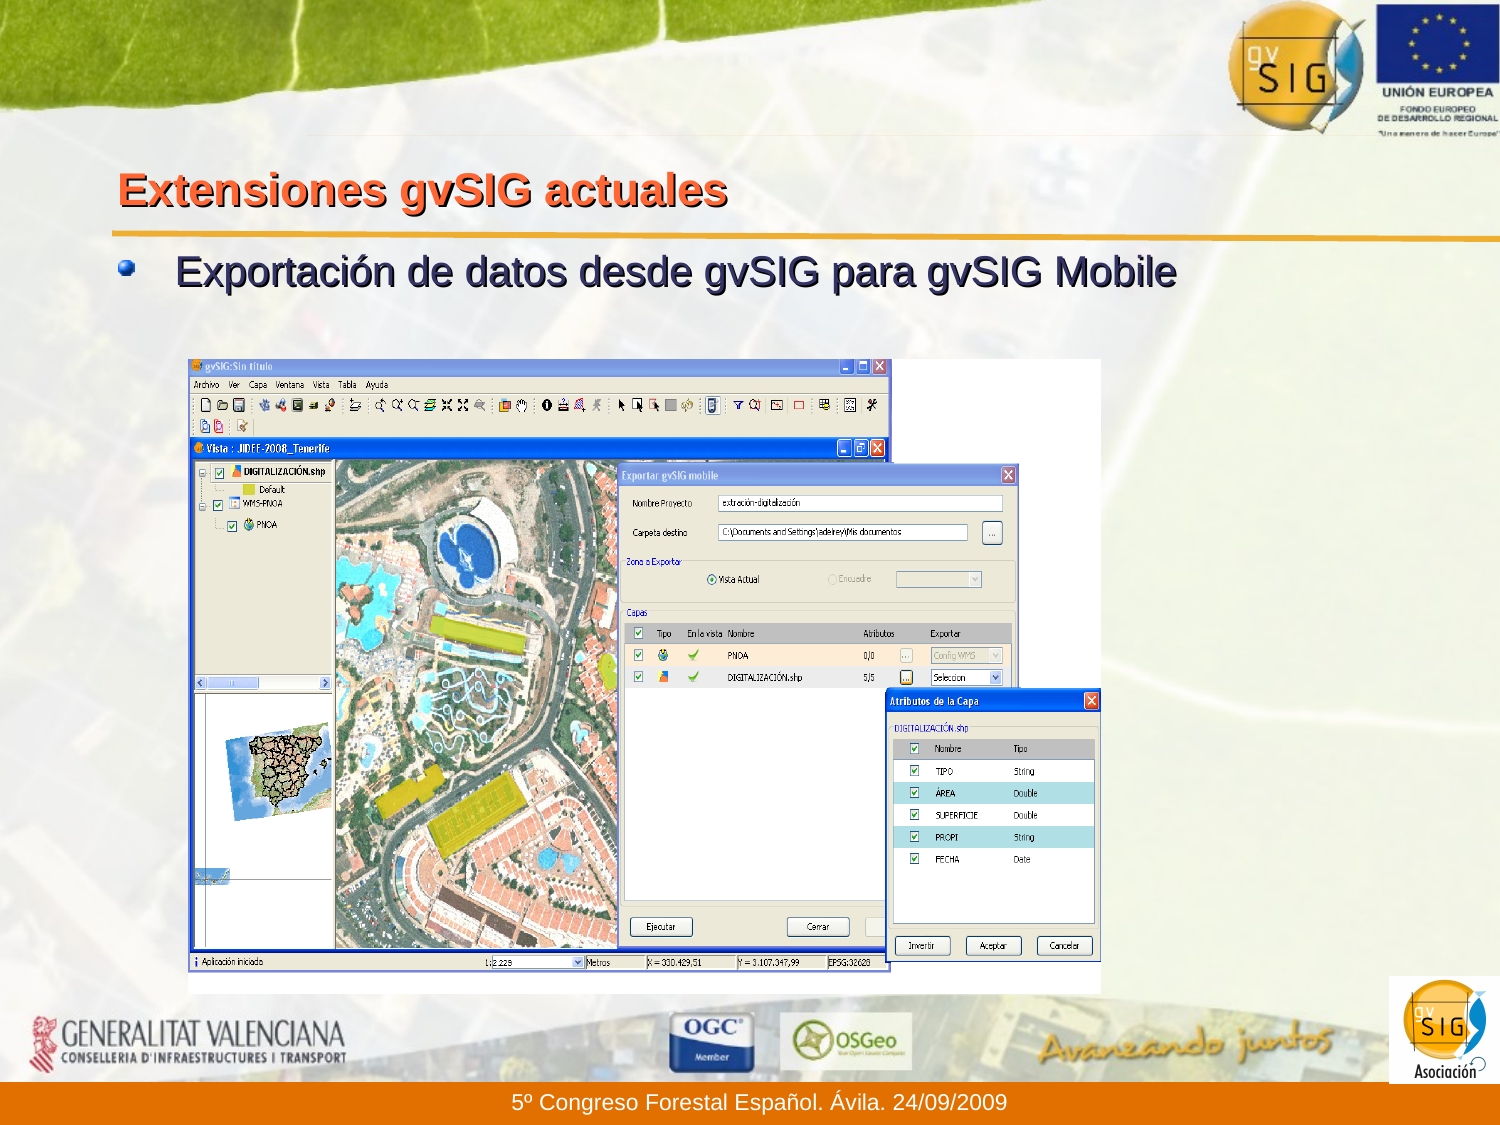

#
Extensiones gvSIG actuales
Exportación de datos desde gvSIG para gvSIG Mobile